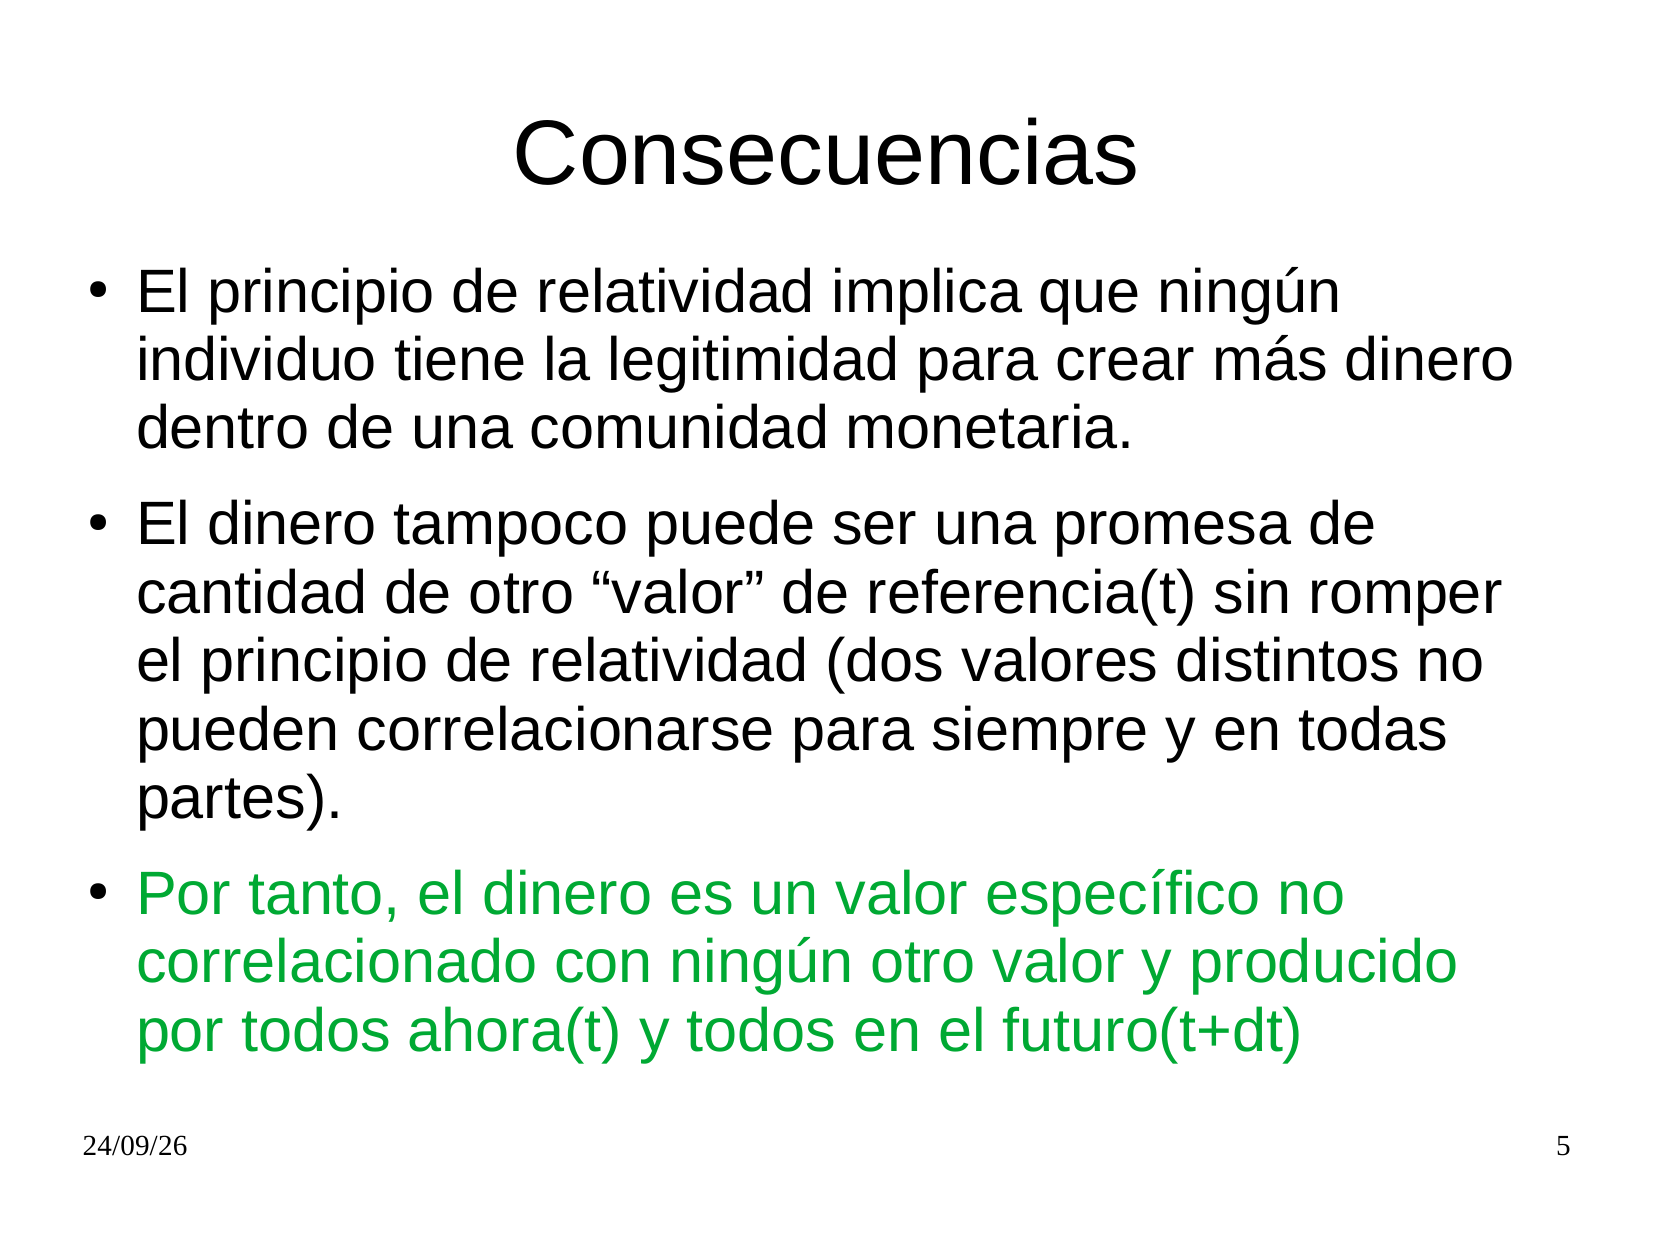

# Consecuencias
El principio de relatividad implica que ningún individuo tiene la legitimidad para crear más dinero dentro de una comunidad monetaria.
El dinero tampoco puede ser una promesa de cantidad de otro “valor” de referencia(t) sin romper el principio de relatividad (dos valores distintos no pueden correlacionarse para siempre y en todas partes).
Por tanto, el dinero es un valor específico no correlacionado con ningún otro valor y producido por todos ahora(t) y todos en el futuro(t+dt)
5